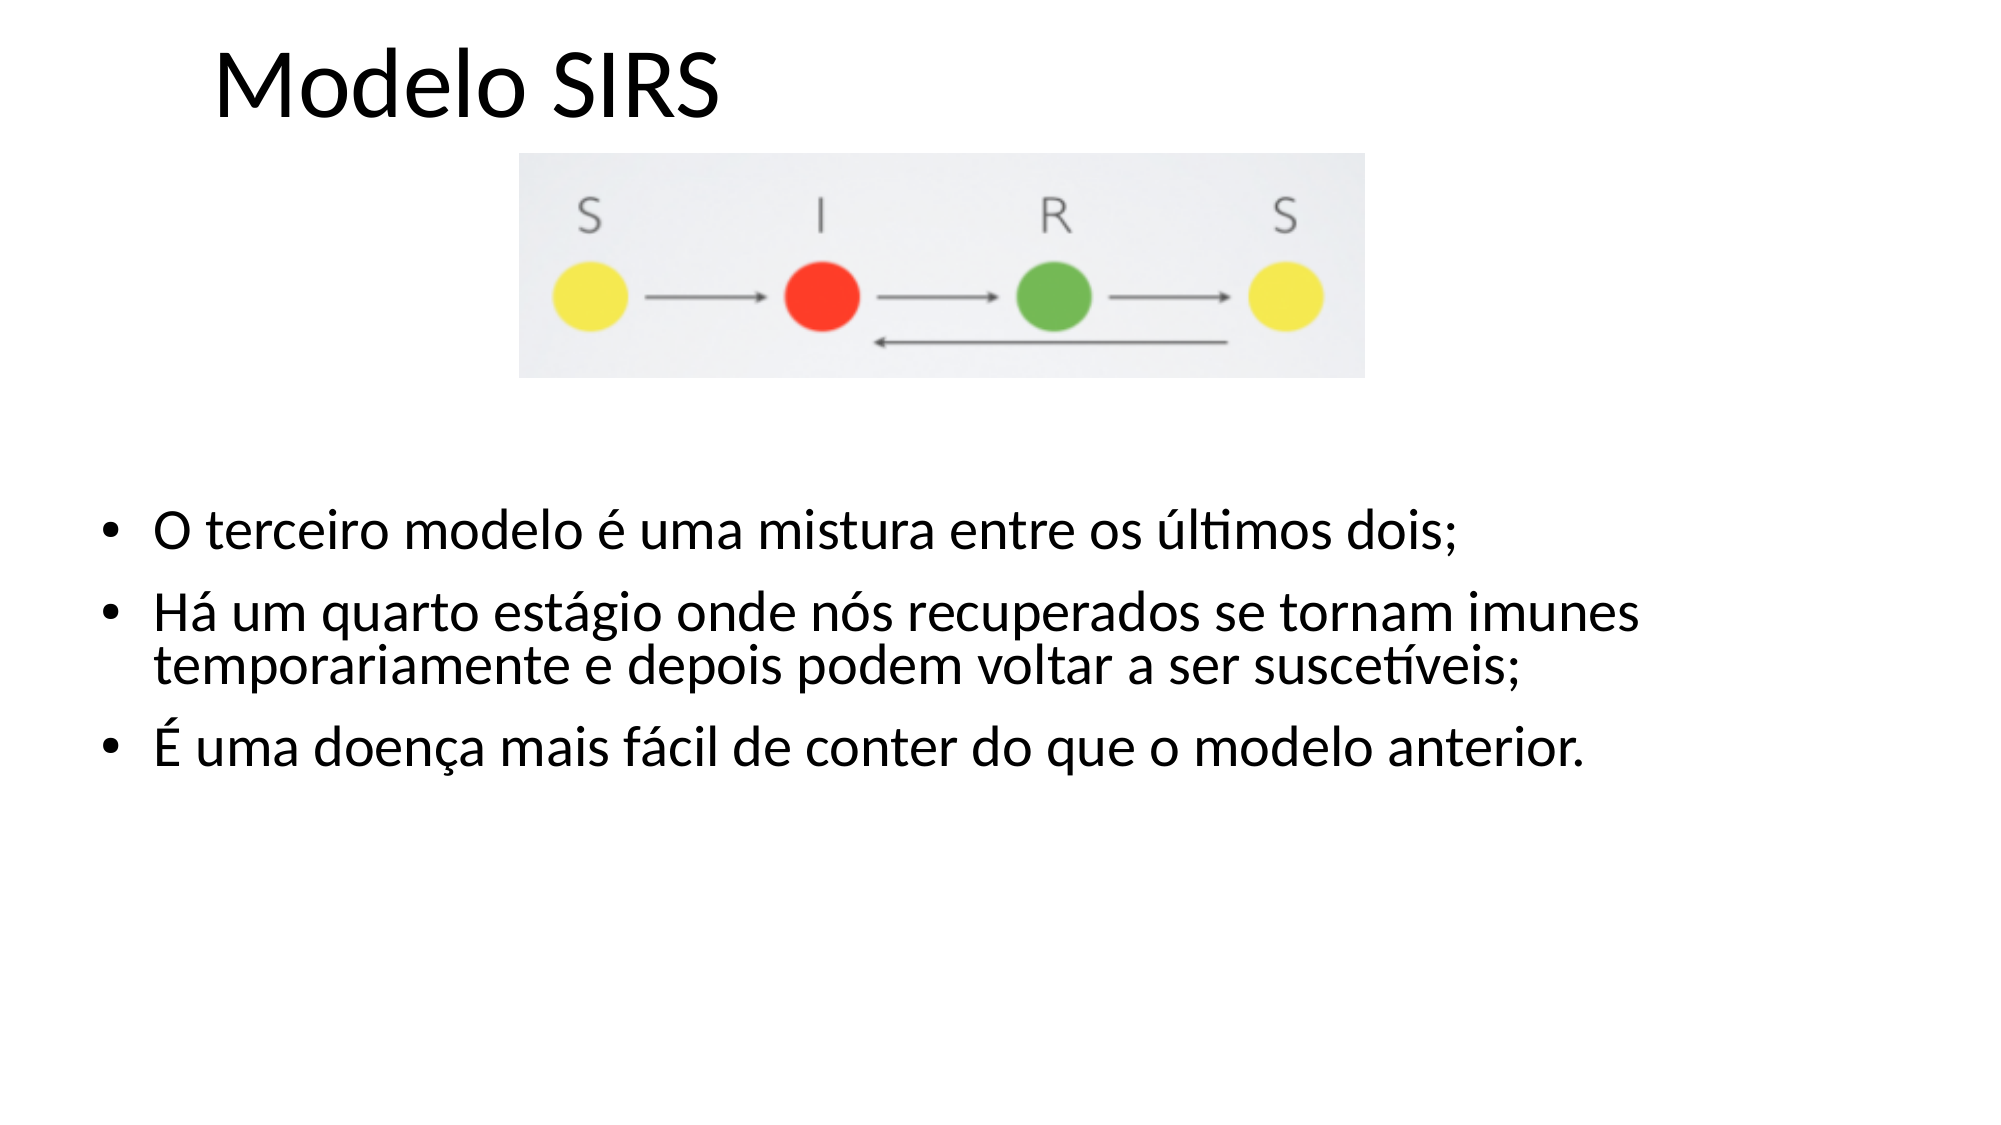

# Modelo SIRS
O terceiro modelo é uma mistura entre os últimos dois;
Há um quarto estágio onde nós recuperados se tornam imunes temporariamente e depois podem voltar a ser suscetíveis;
É uma doença mais fácil de conter do que o modelo anterior.